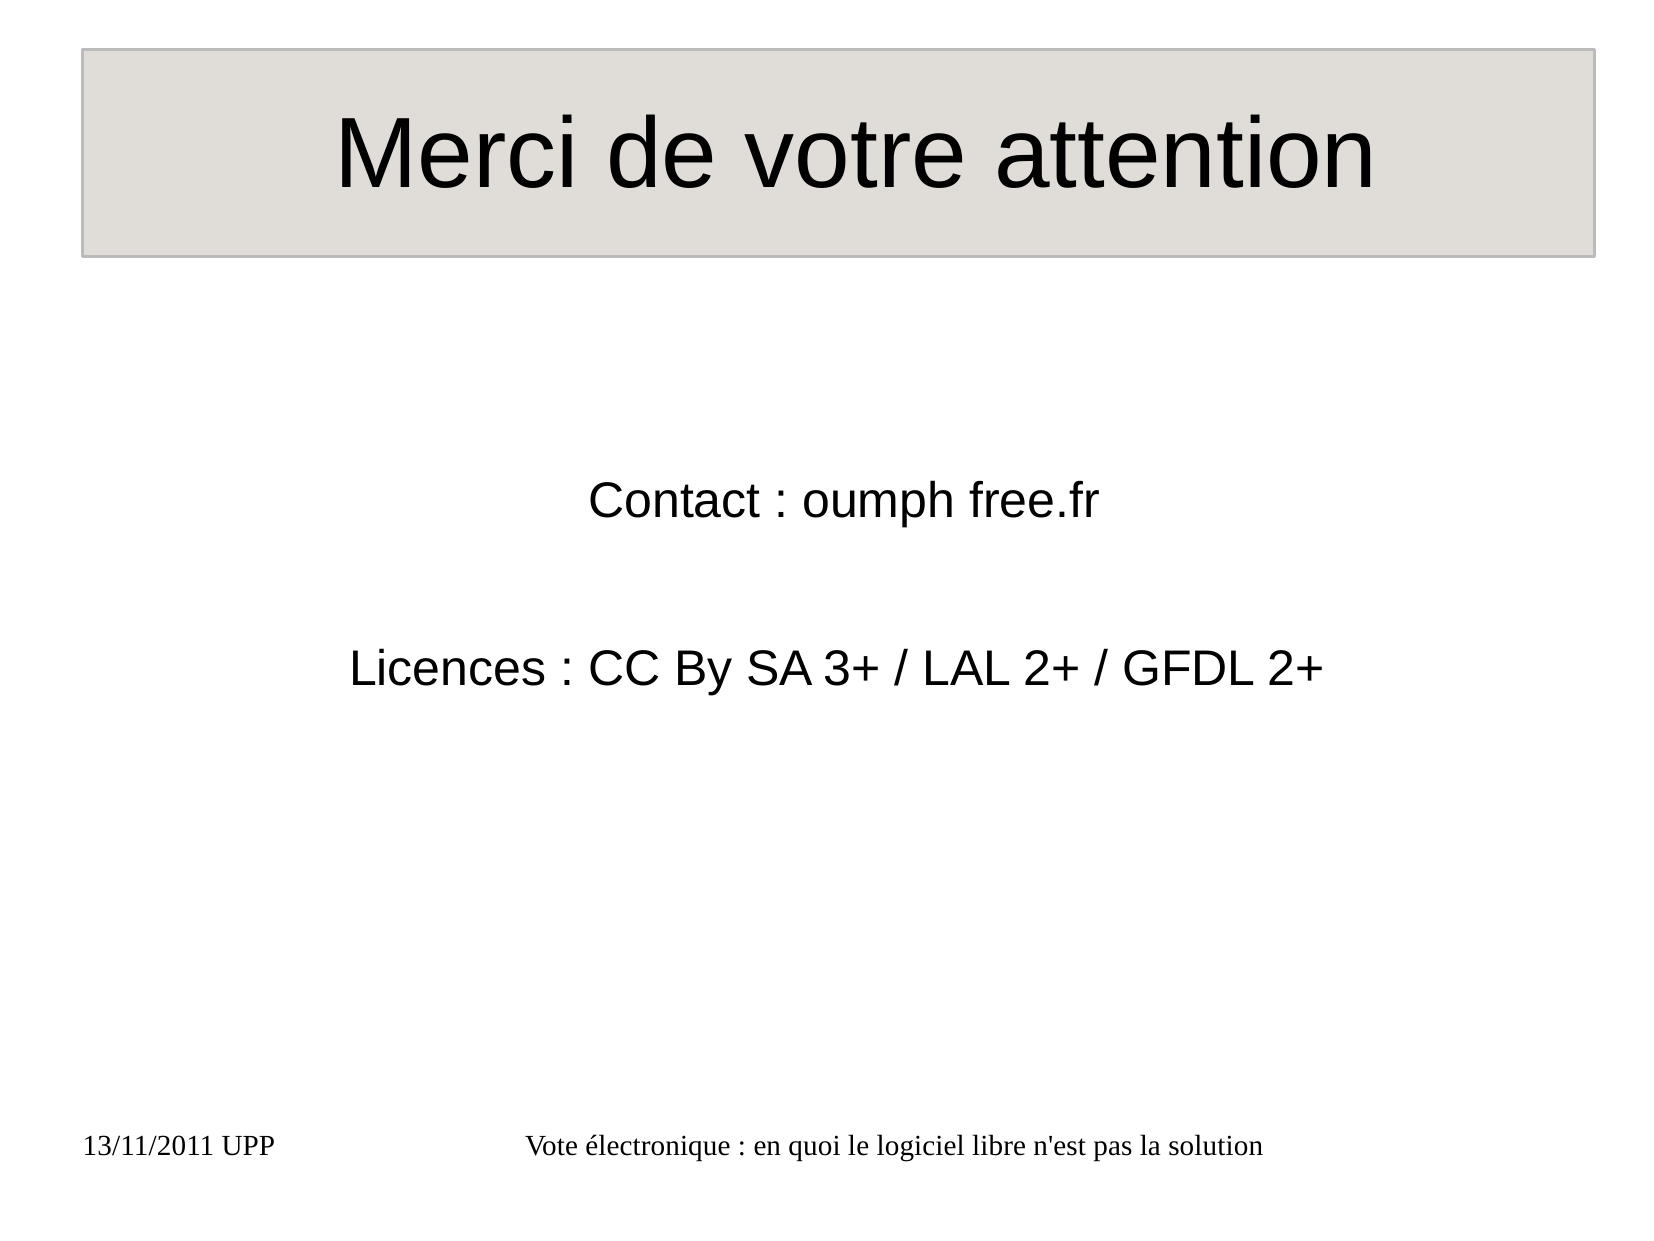

# Merci de votre attention
Contact : oumph free.fr
Licences : CC By SA 3+ / LAL 2+ / GFDL 2+